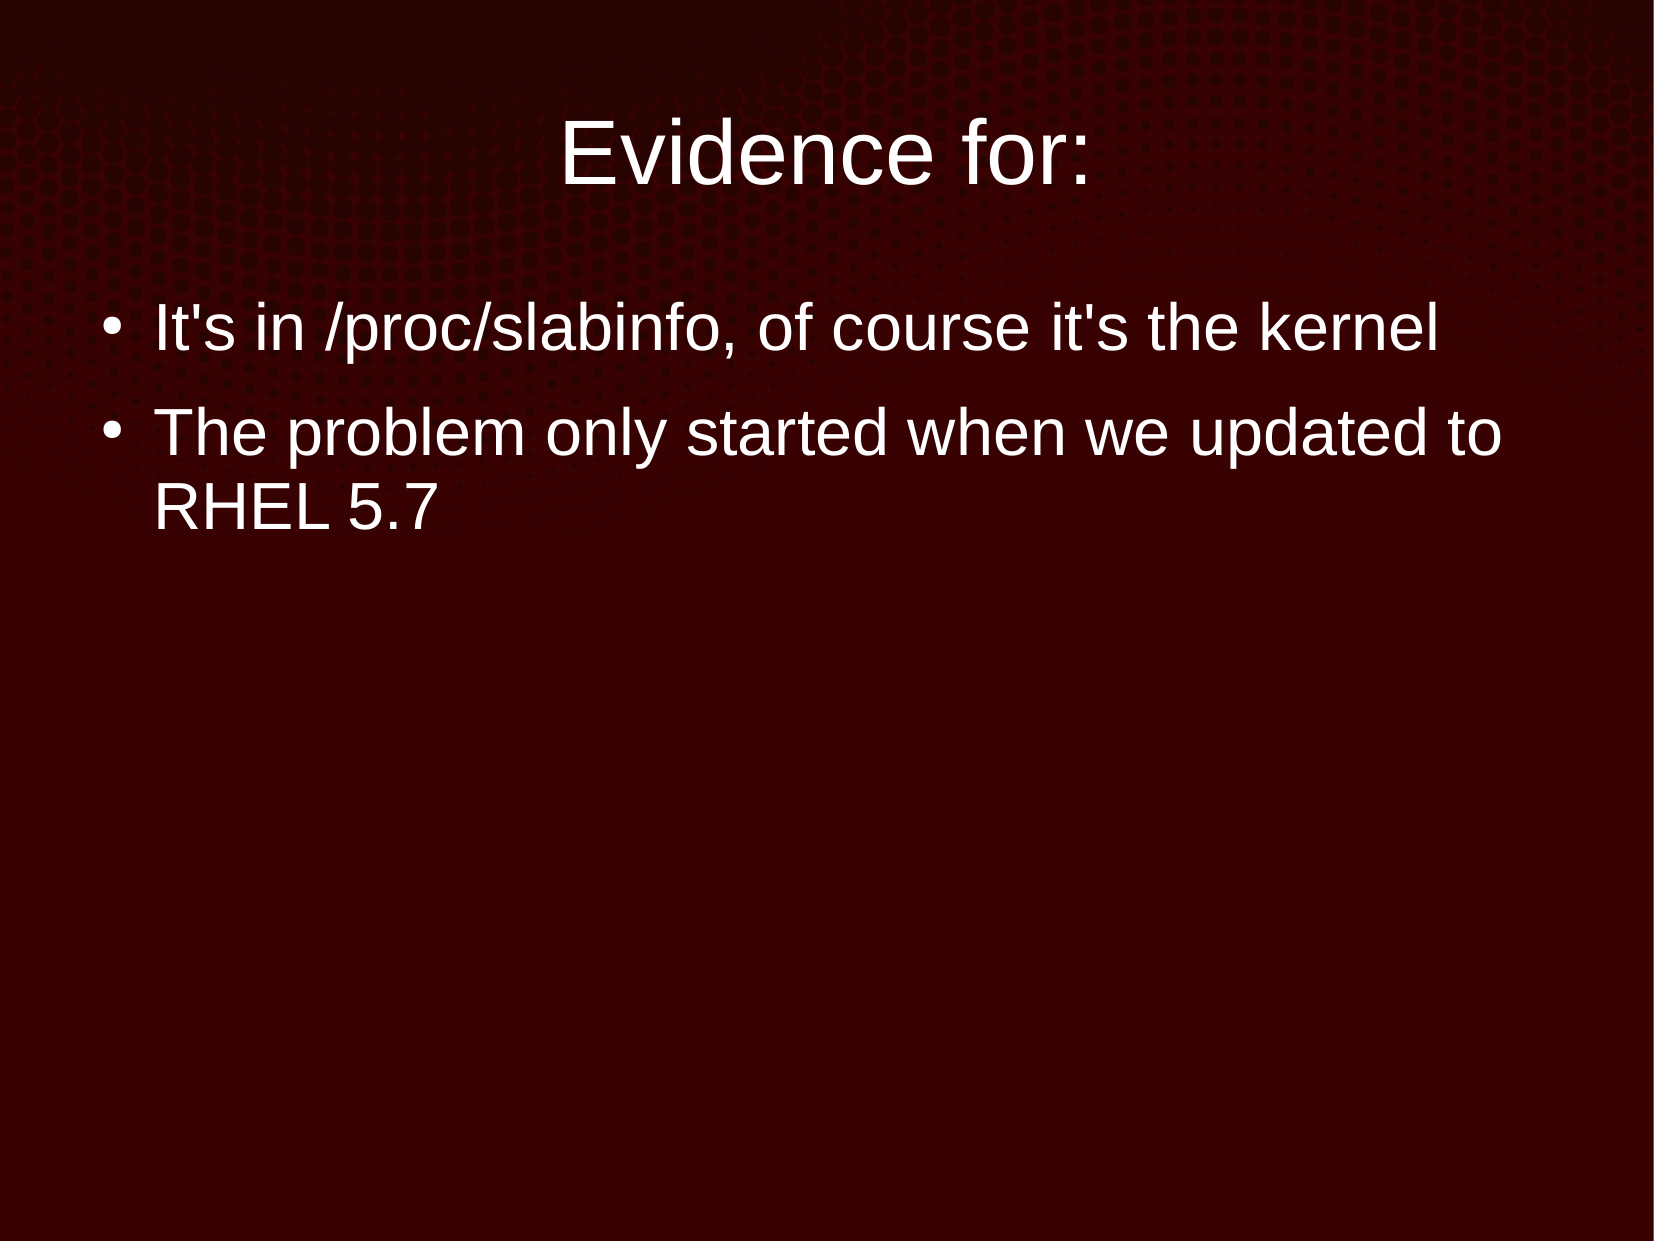

# Evidence for:
It's in /proc/slabinfo, of course it's the kernel
The problem only started when we updated to RHEL 5.7